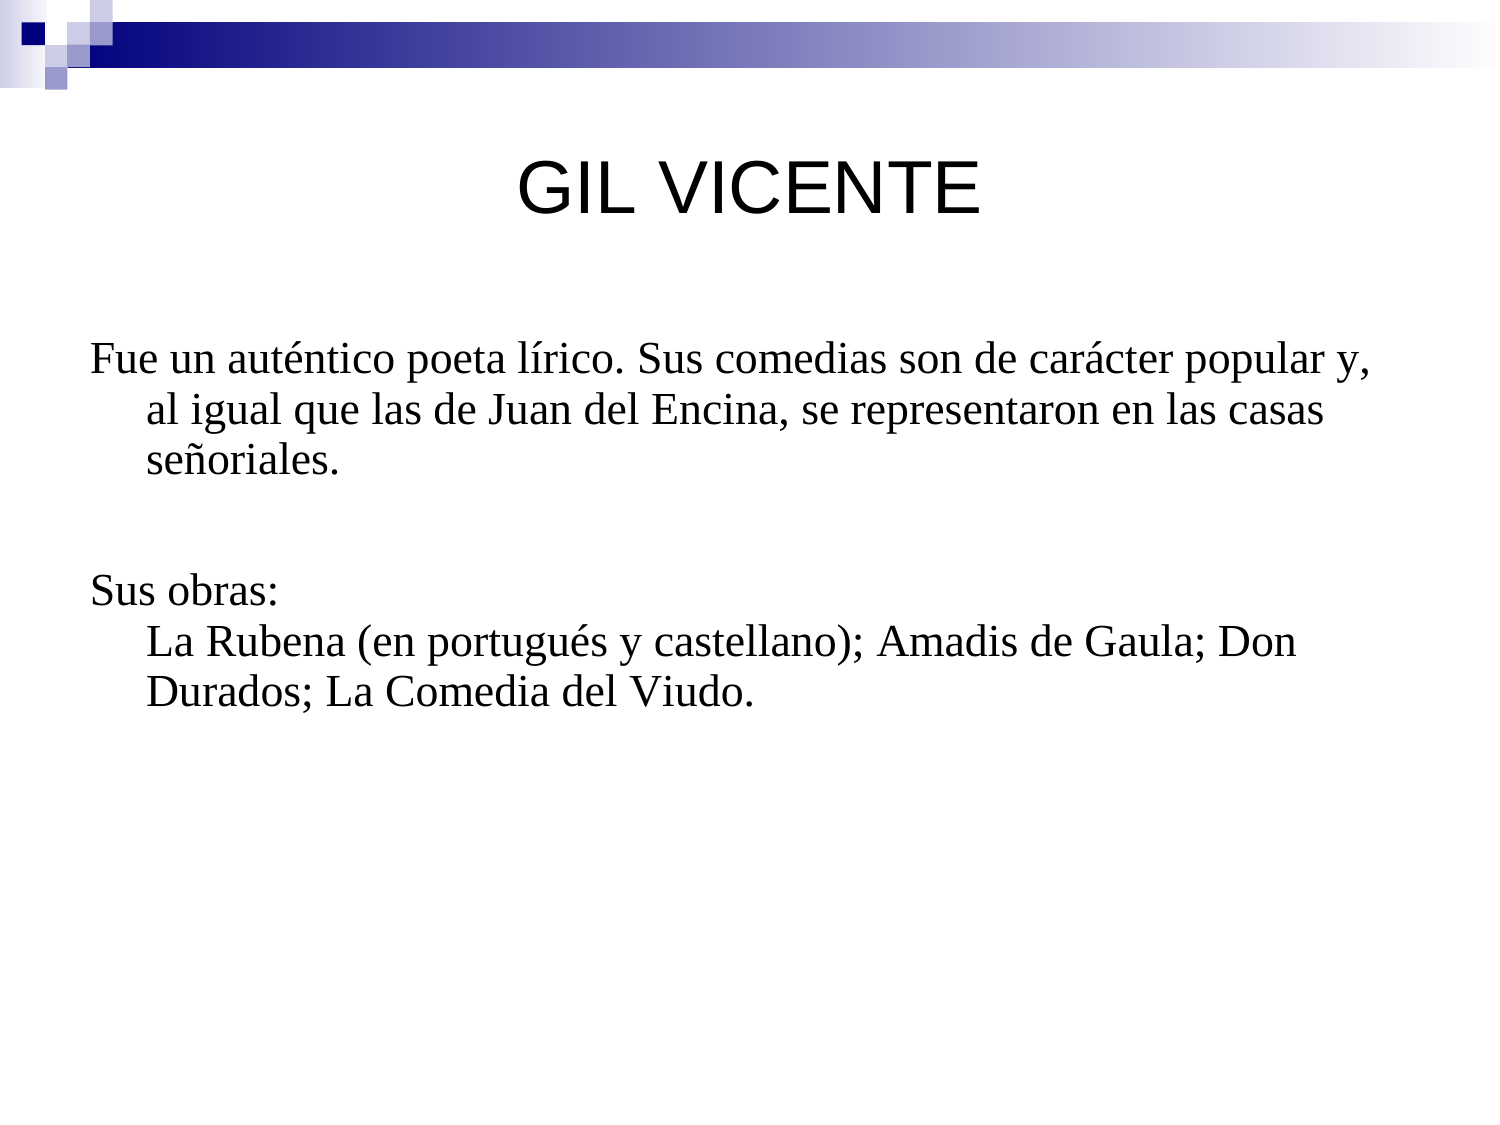

# GIL VICENTE
Fue un auténtico poeta lírico. Sus comedias son de carácter popular y, al igual que las de Juan del Encina, se representaron en las casas señoriales.
Sus obras:
La Rubena (en portugués y castellano); Amadis de Gaula; Don Durados; La Comedia del Viudo.